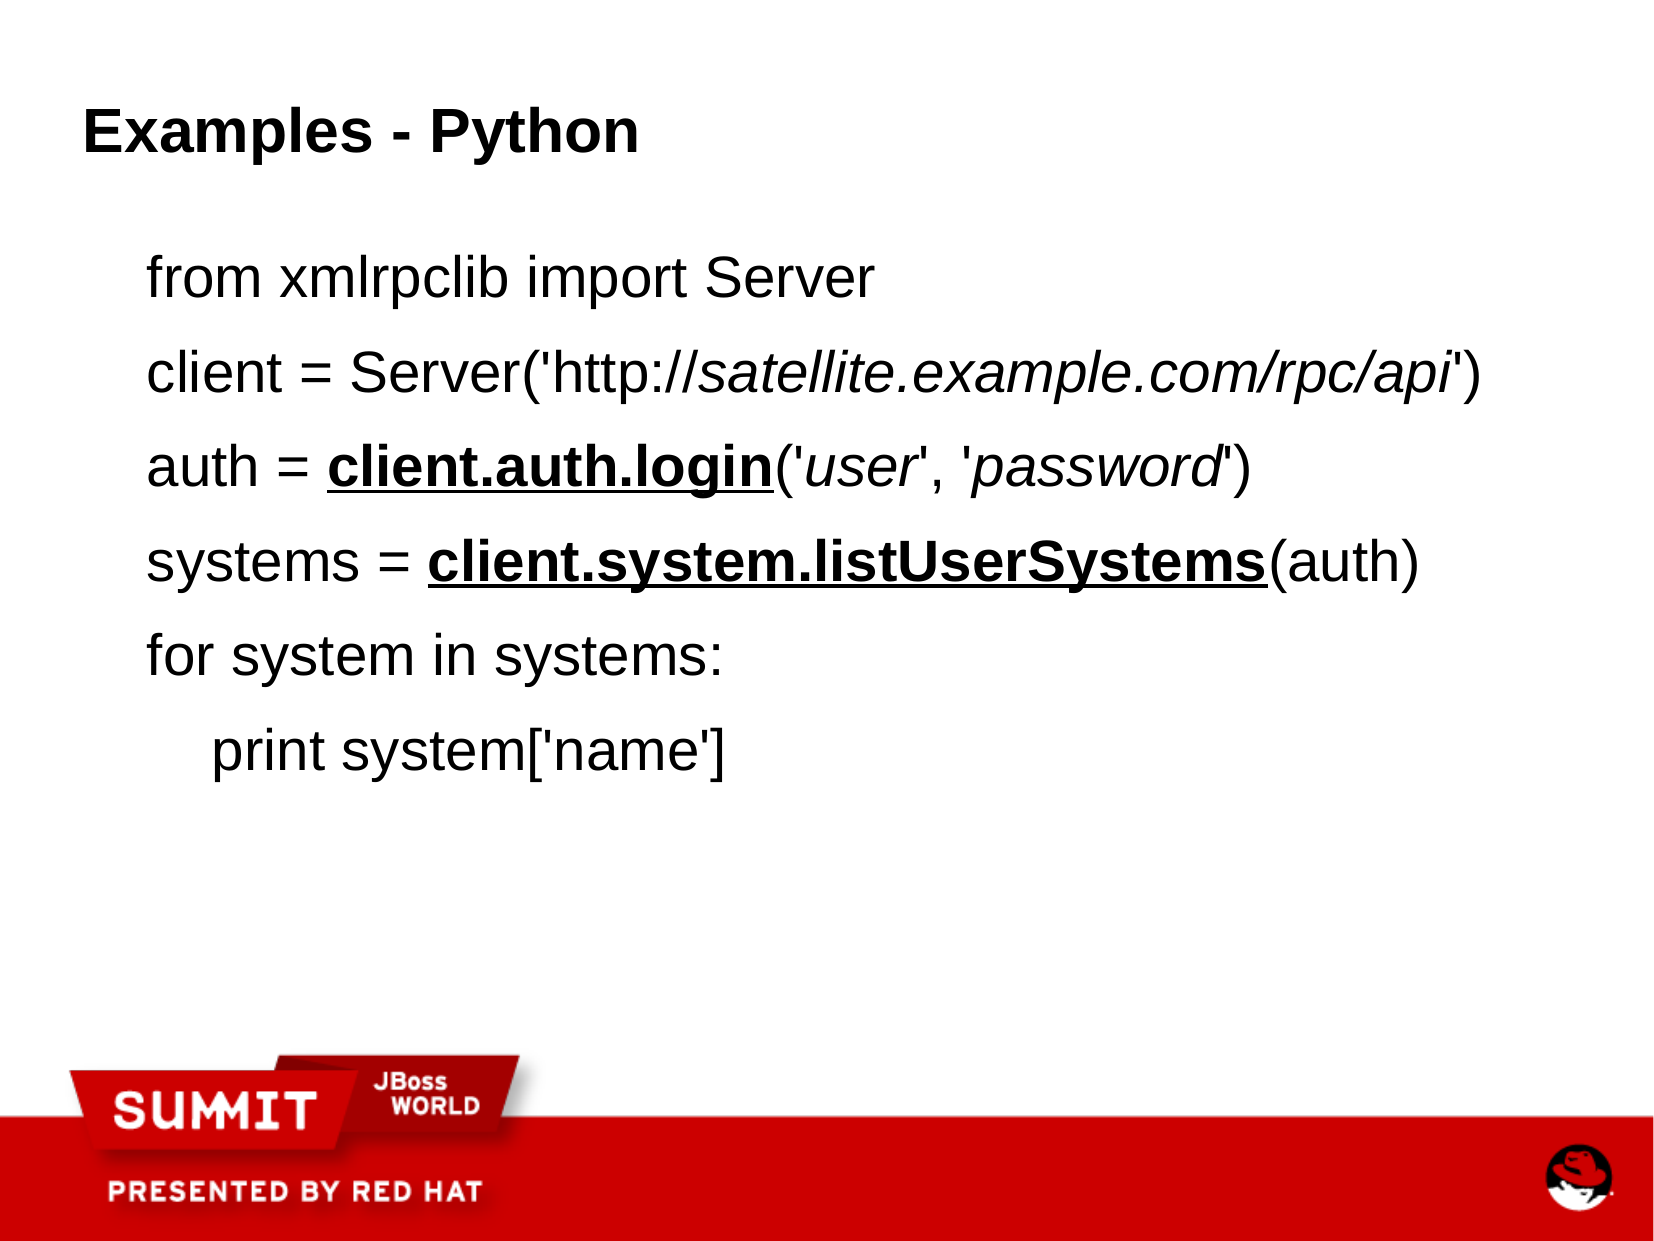

# Examples - Python
from xmlrpclib import Server
client = Server('http://satellite.example.com/rpc/api')
auth = client.auth.login('user', 'password')
systems = client.system.listUserSystems(auth)
for system in systems:
 print system['name']